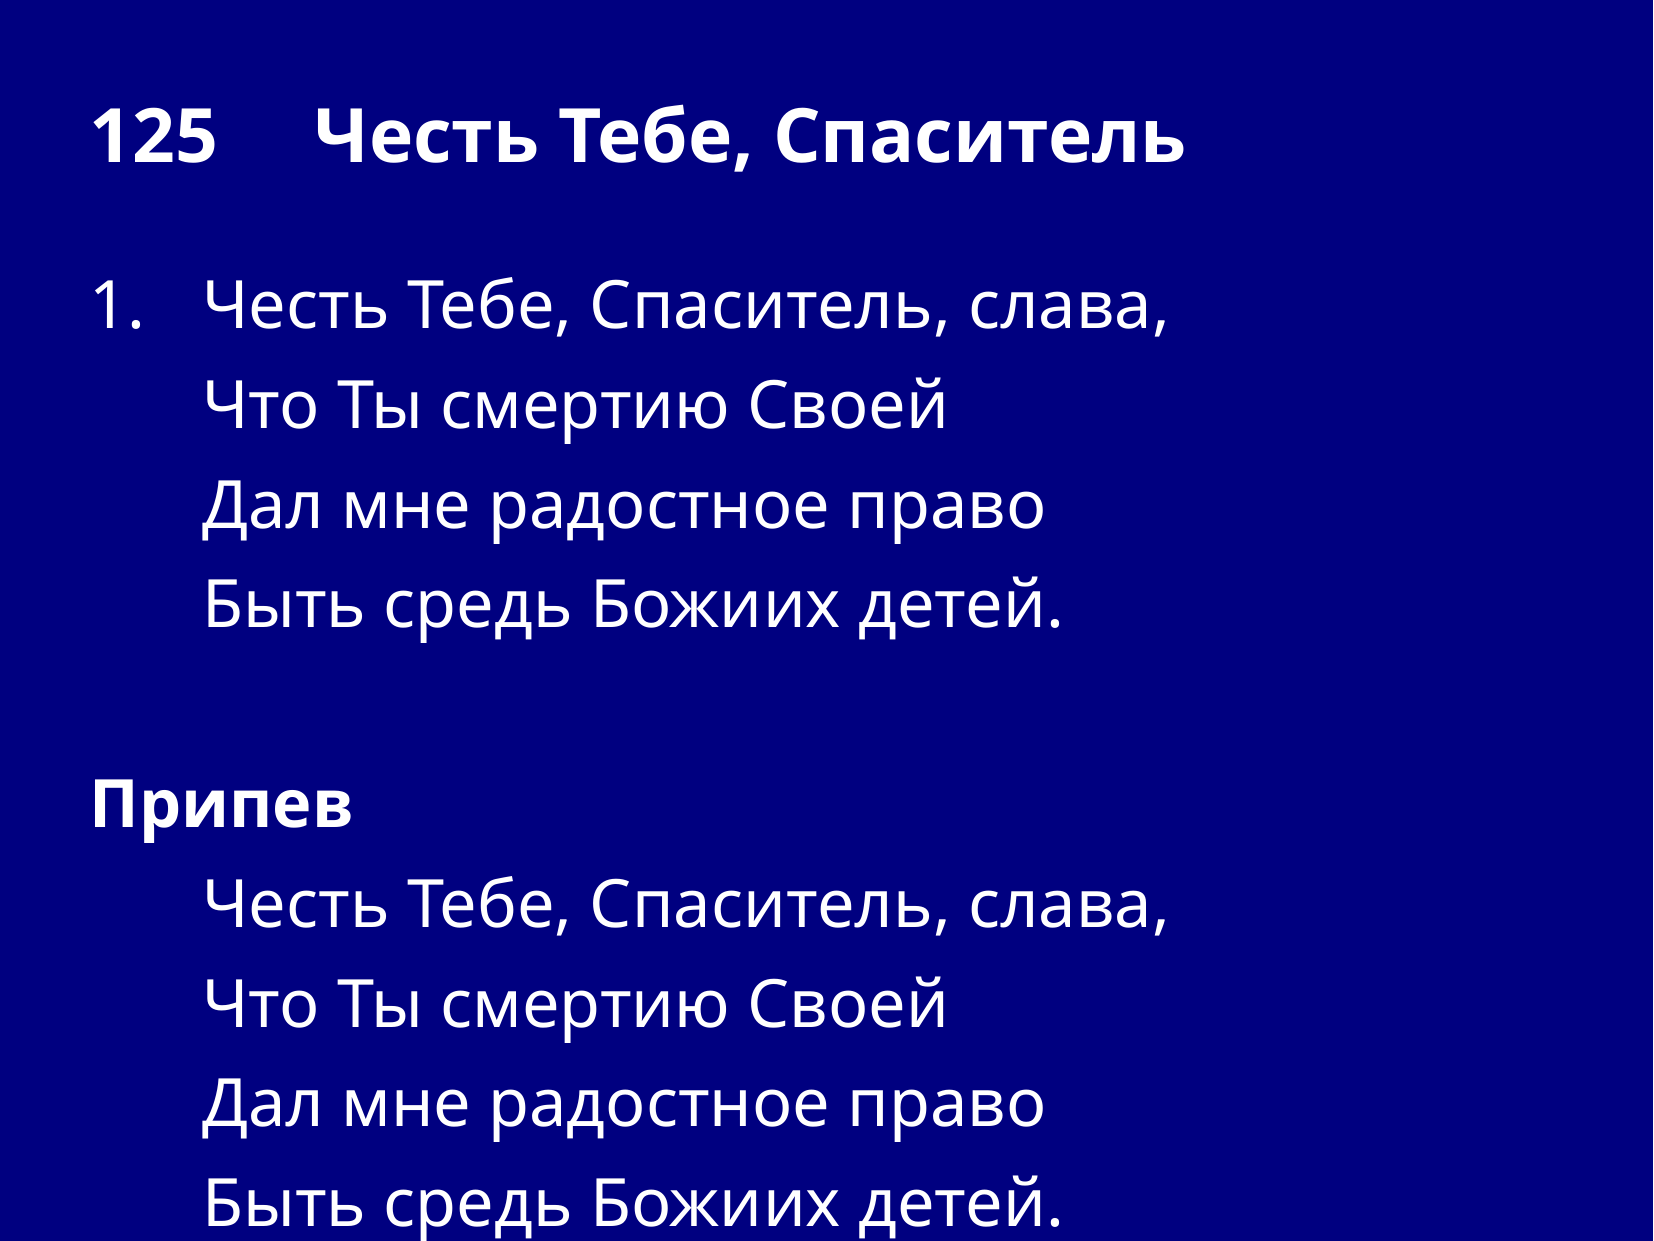

125	Честь Тебе, Спаситель
1.	Честь Тебе, Спаситель, слава,
	Что Ты смертию Своей
	Дал мне радостное право
	Быть средь Божиих детей.
Припев
	Честь Тебе, Спаситель, слава,
	Что Ты смертию Своей
	Дал мне радостное право
	Быть средь Божиих детей.